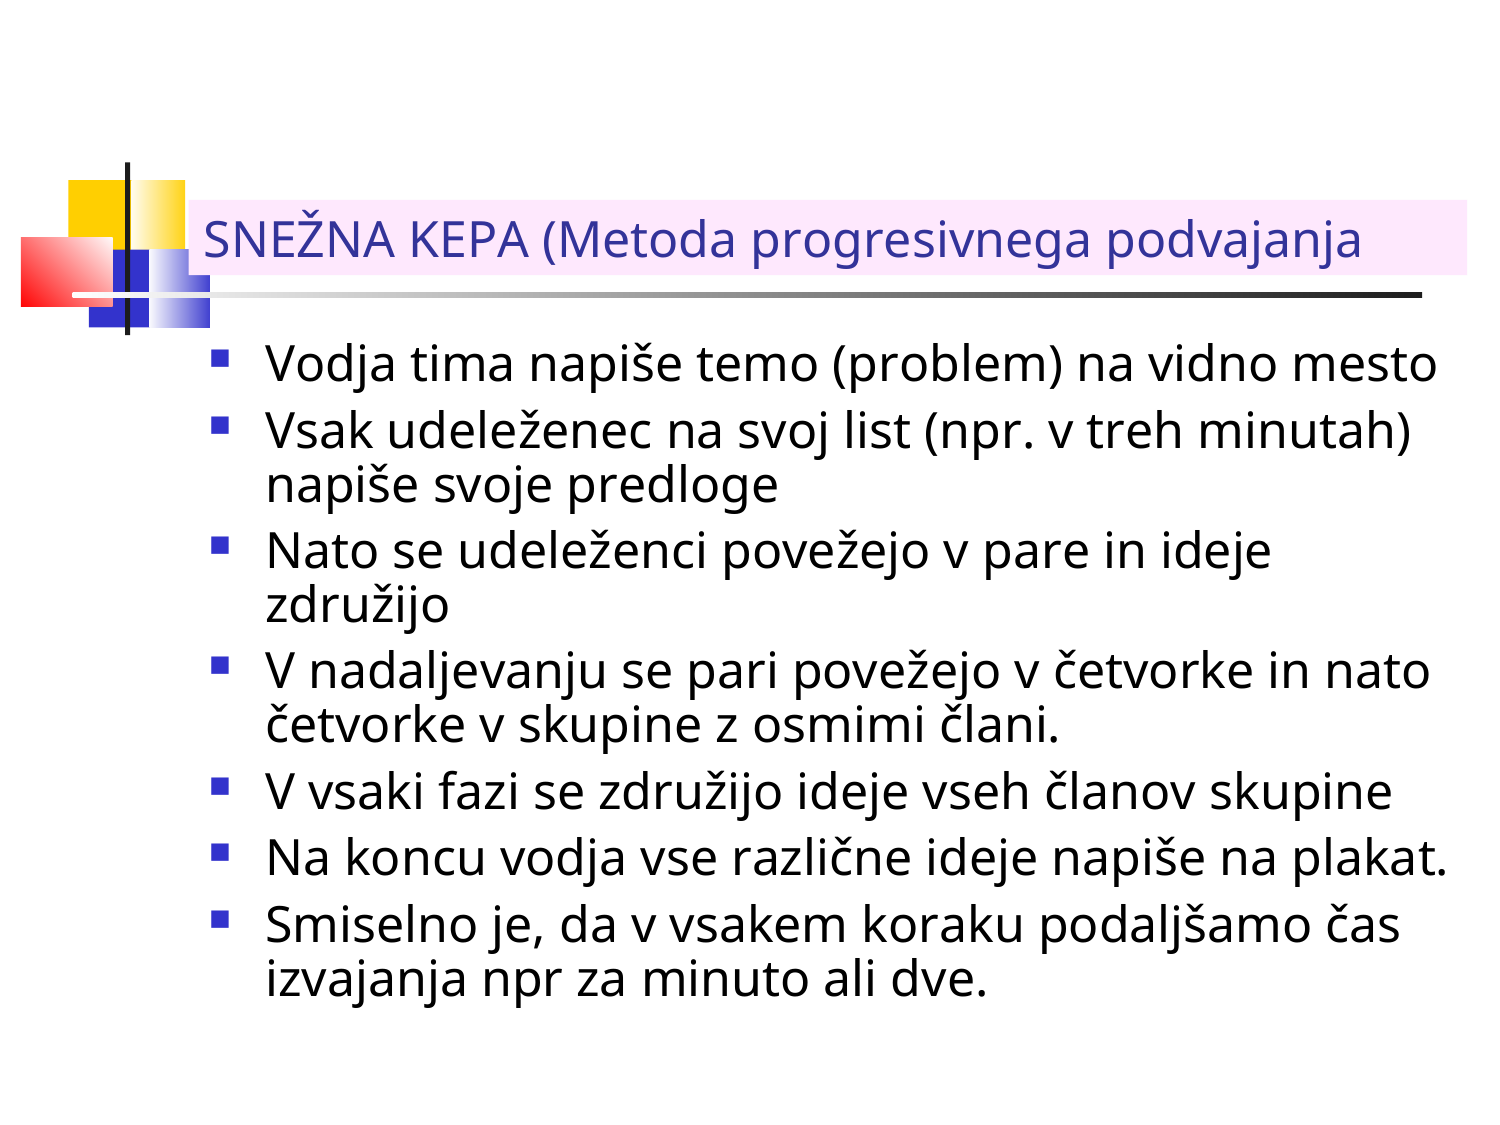

SNEŽNA KEPA (Metoda progresivnega podvajanja
# Vodja tima napiše temo (problem) na vidno mesto
Vsak udeleženec na svoj list (npr. v treh minutah) napiše svoje predloge
Nato se udeleženci povežejo v pare in ideje združijo
V nadaljevanju se pari povežejo v četvorke in nato četvorke v skupine z osmimi člani.
V vsaki fazi se združijo ideje vseh članov skupine
Na koncu vodja vse različne ideje napiše na plakat.
Smiselno je, da v vsakem koraku podaljšamo čas izvajanja npr za minuto ali dve.